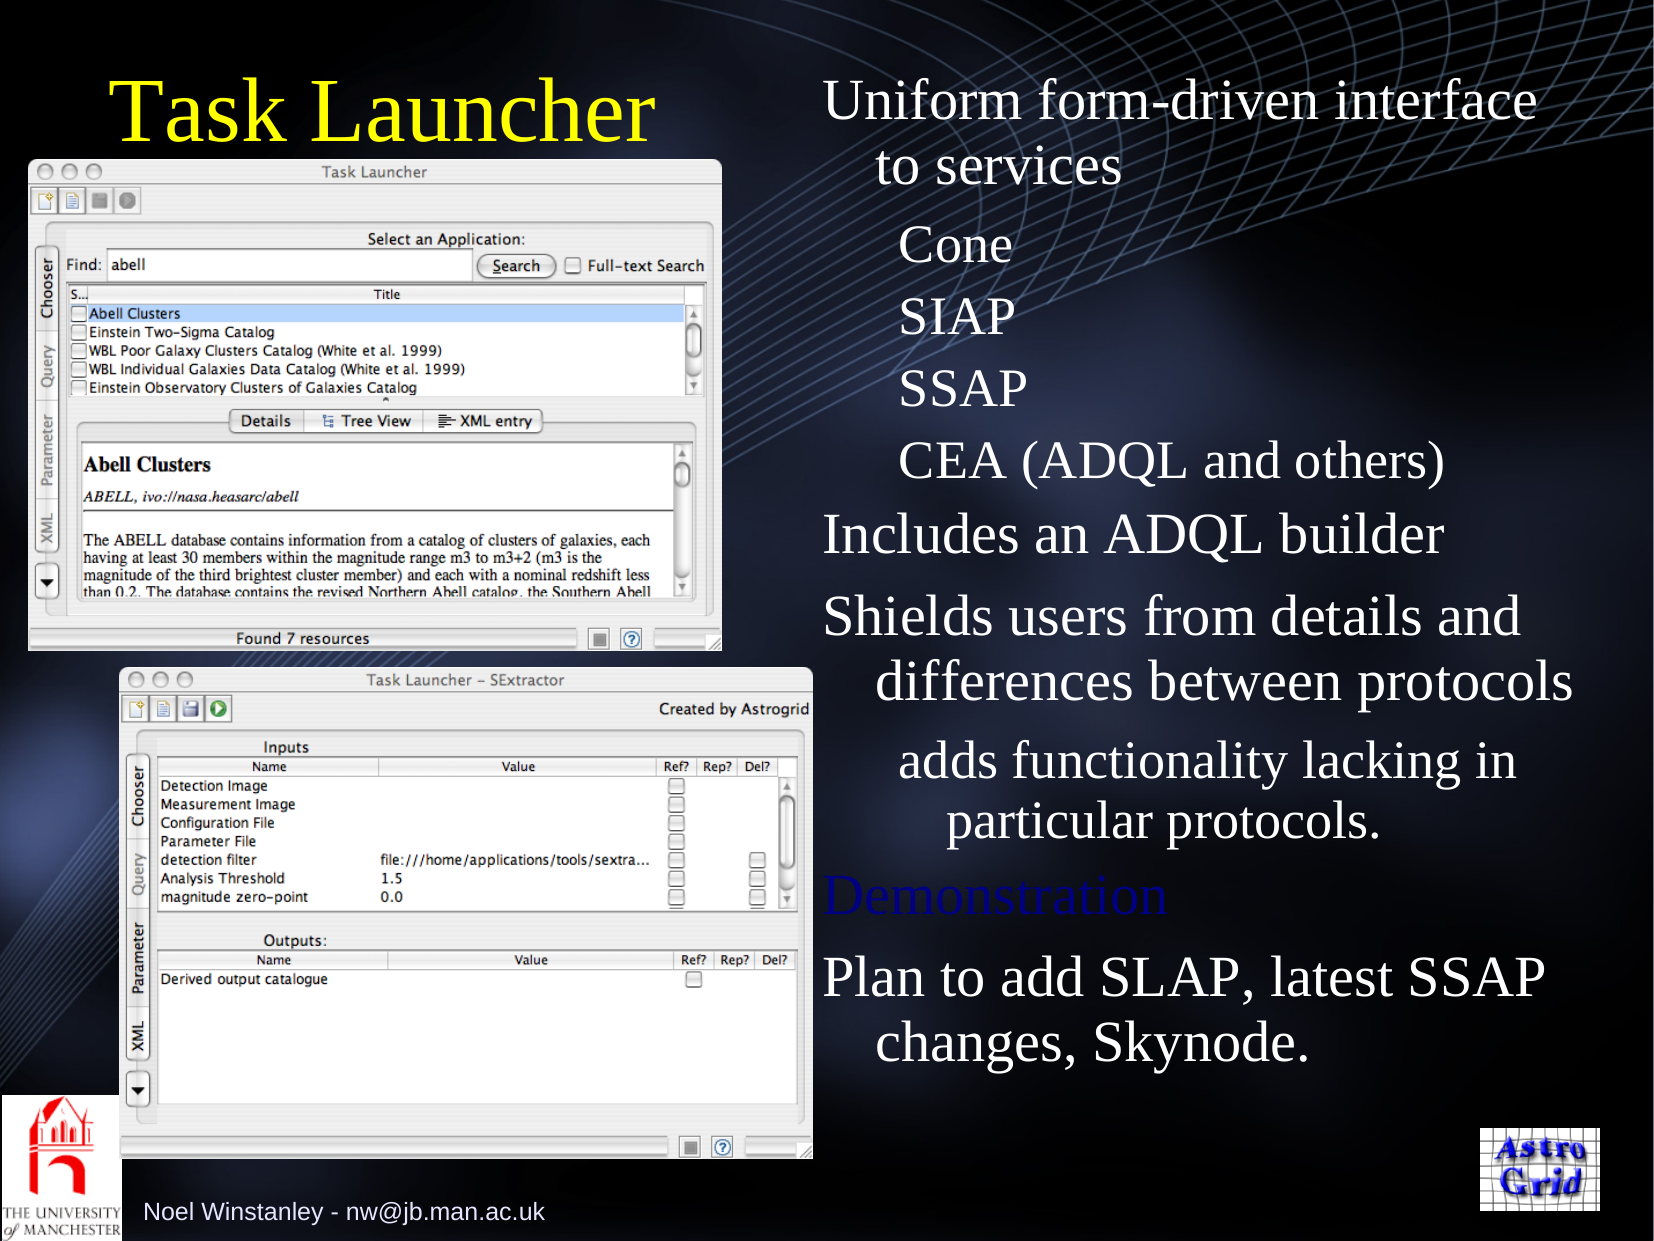

# Task Launcher
Uniform form-driven interface to services
Cone
SIAP
SSAP
CEA (ADQL and others)
Includes an ADQL builder
Shields users from details and differences between protocols
adds functionality lacking in particular protocols.
Demonstration
Plan to add SLAP, latest SSAP changes, Skynode.